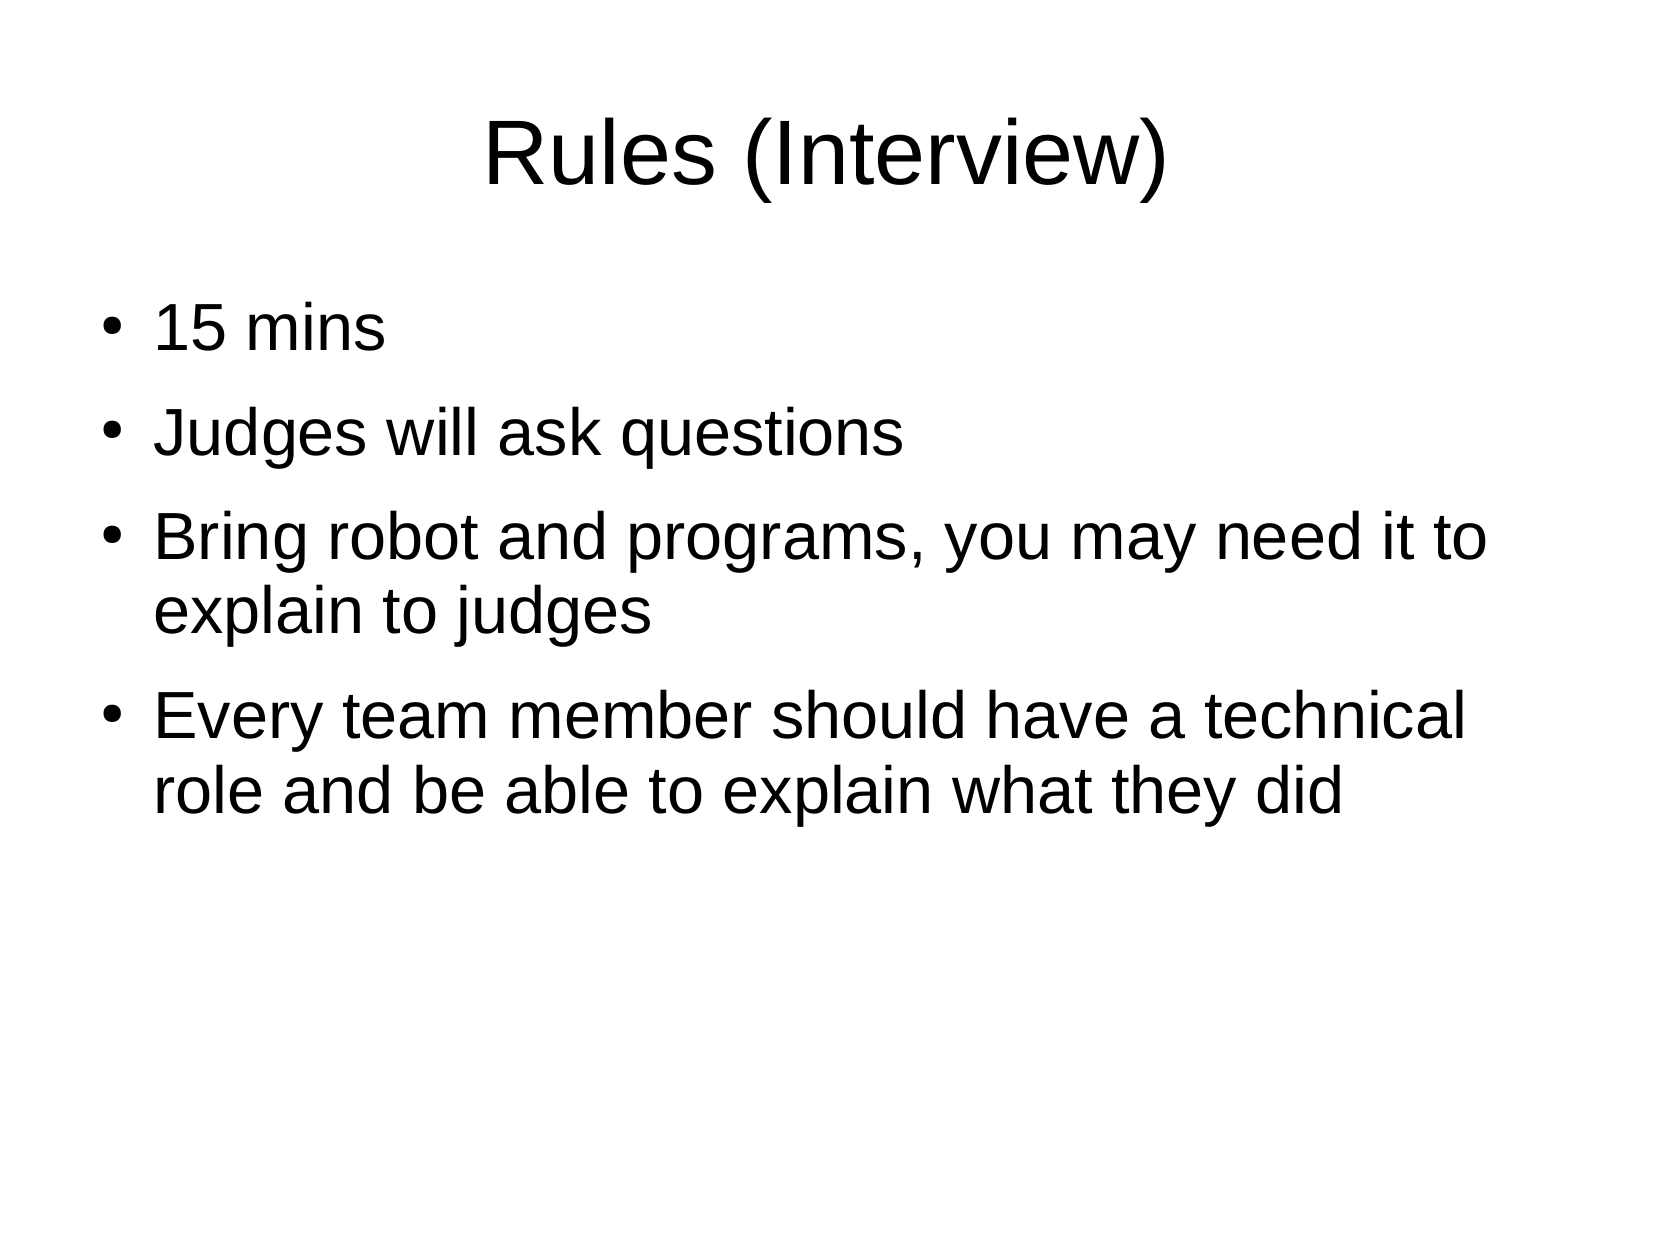

# Rules (Interview)
15 mins
Judges will ask questions
Bring robot and programs, you may need it to explain to judges
Every team member should have a technical role and be able to explain what they did